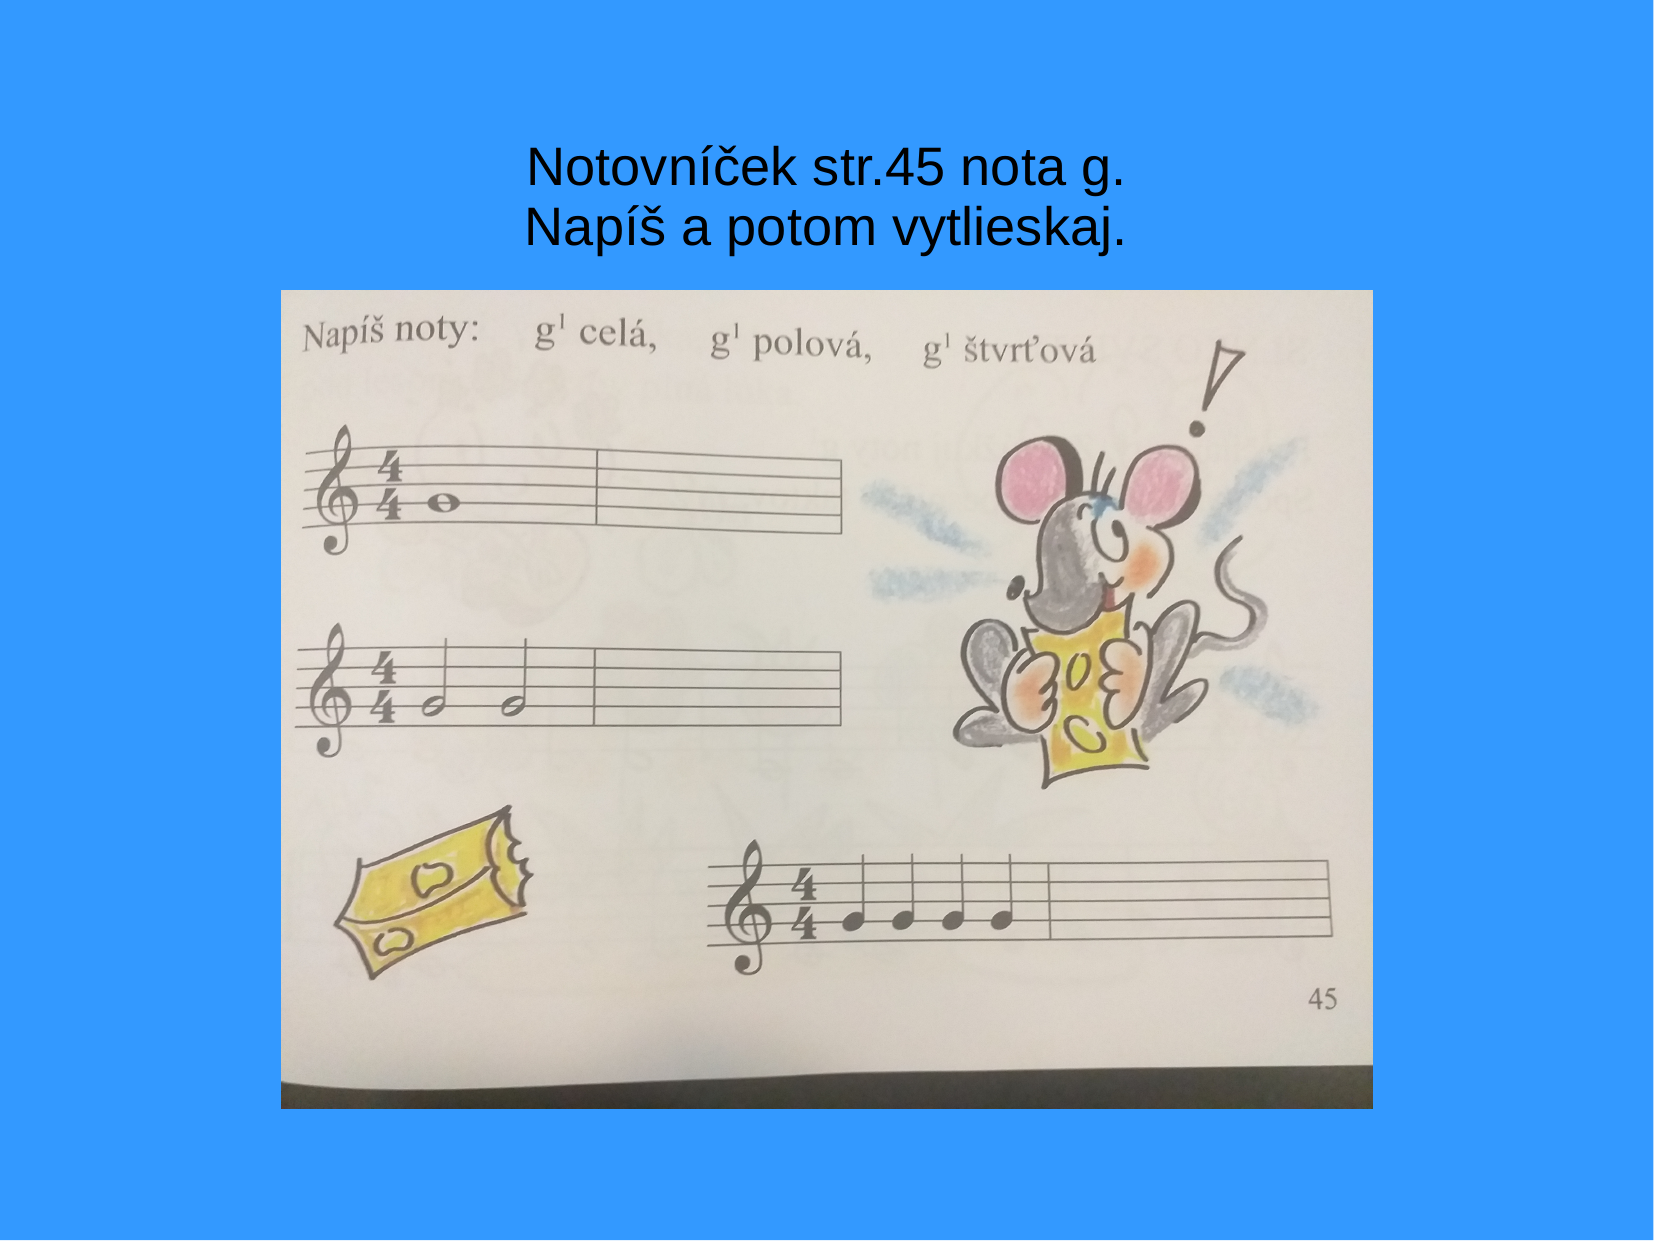

# Notovníček str.45 nota g. Napíš a potom vytlieskaj.